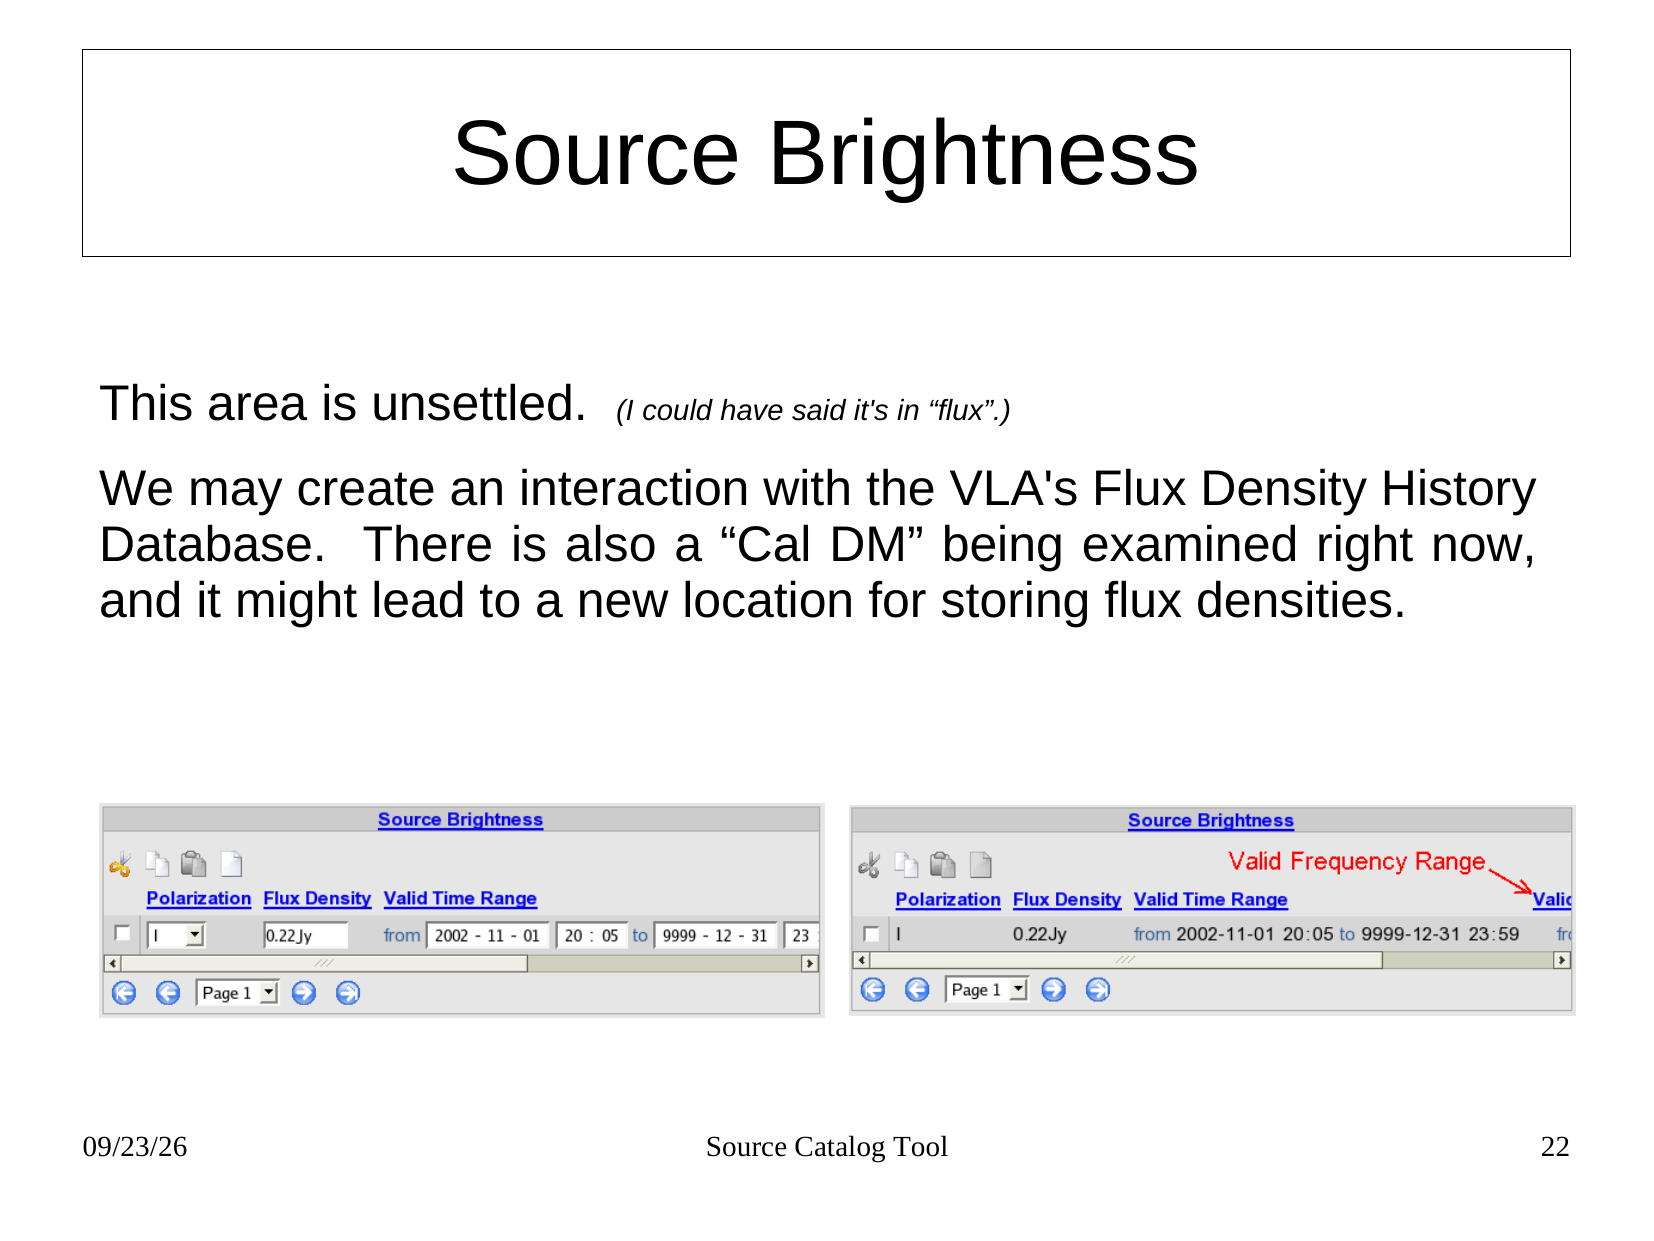

# Source Brightness
This area is unsettled. (I could have said it's in “flux”.)
We may create an interaction with the VLA's Flux Density History Database. There is also a “Cal DM” being examined right now, and it might lead to a new location for storing flux densities.
Source Catalog Tool
22